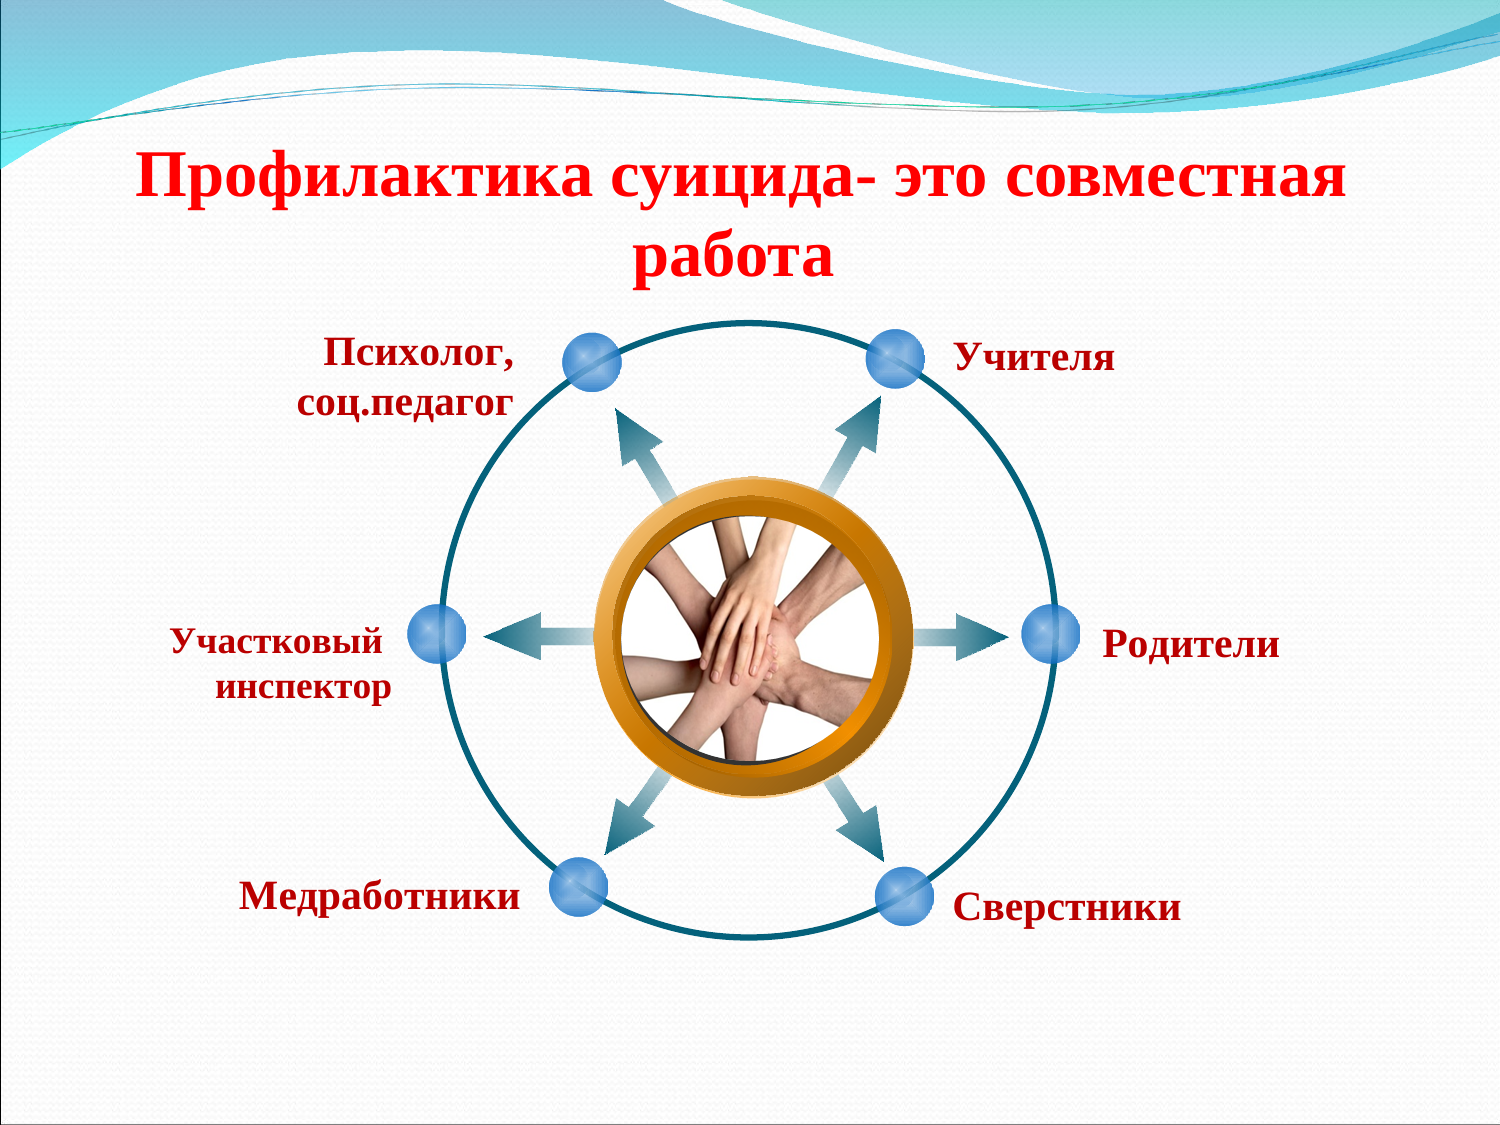

# Профилактика суицида- это совместная работа
Психолог,
соц.педагог
Учителя
Title
Участковый
инспектор
Родители
Медработники
Сверстники